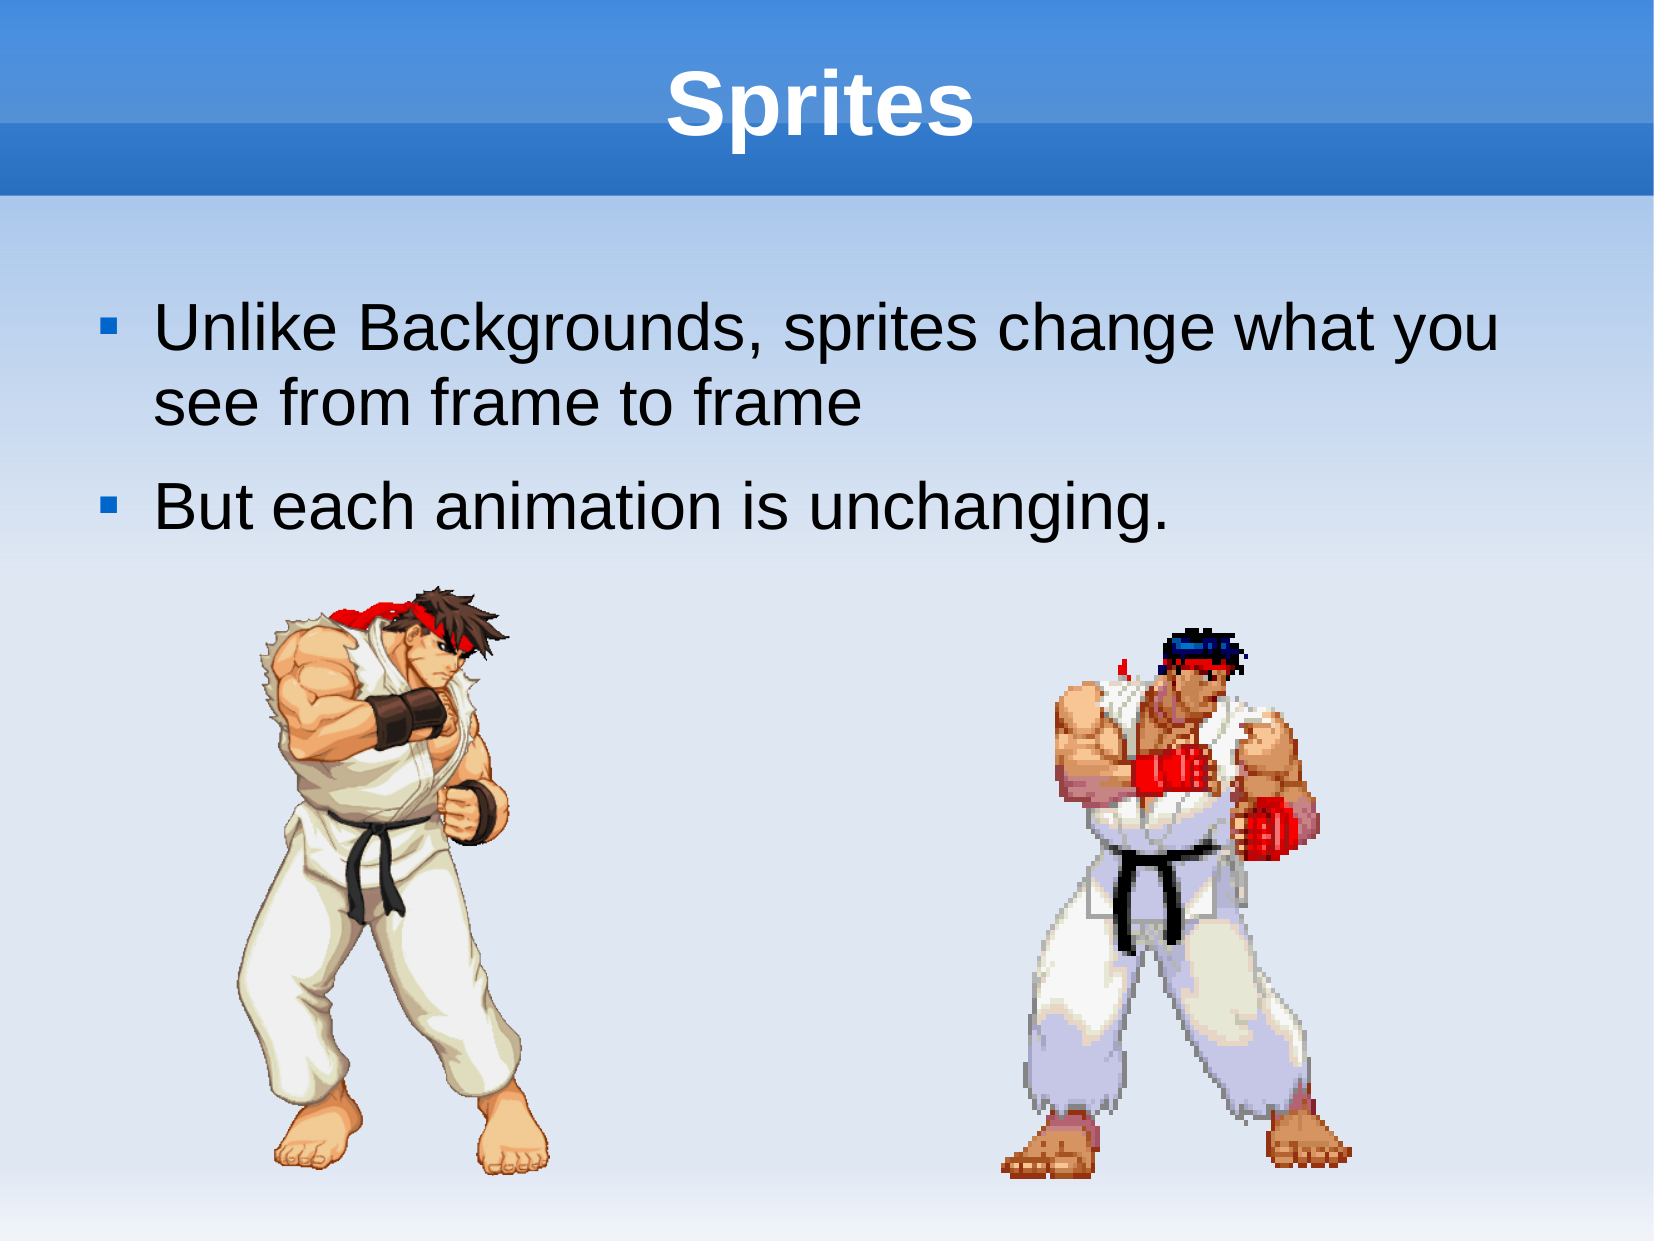

# Sprites
Unlike Backgrounds, sprites change what you see from frame to frame
But each animation is unchanging.